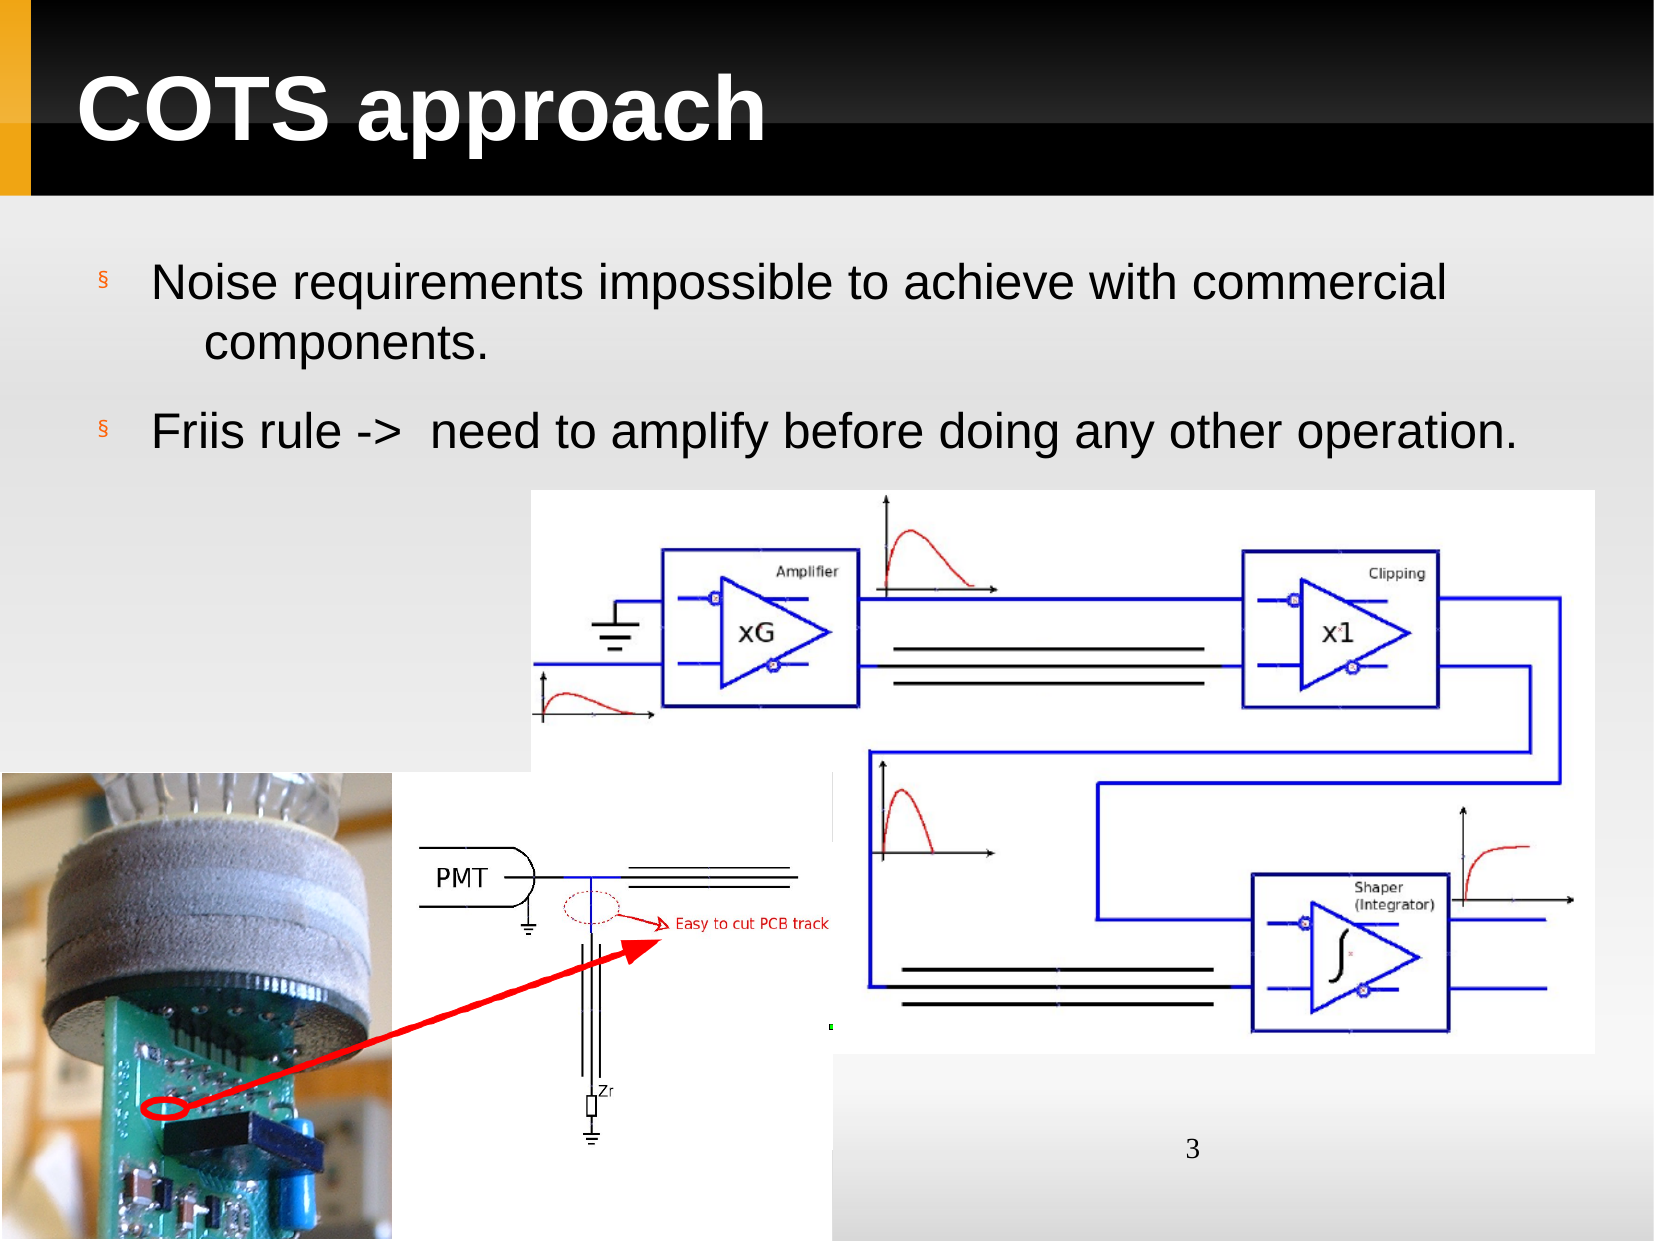

# COTS approach
Noise requirements impossible to achieve with commercial components.
Friis rule -> need to amplify before doing any other operation.
2